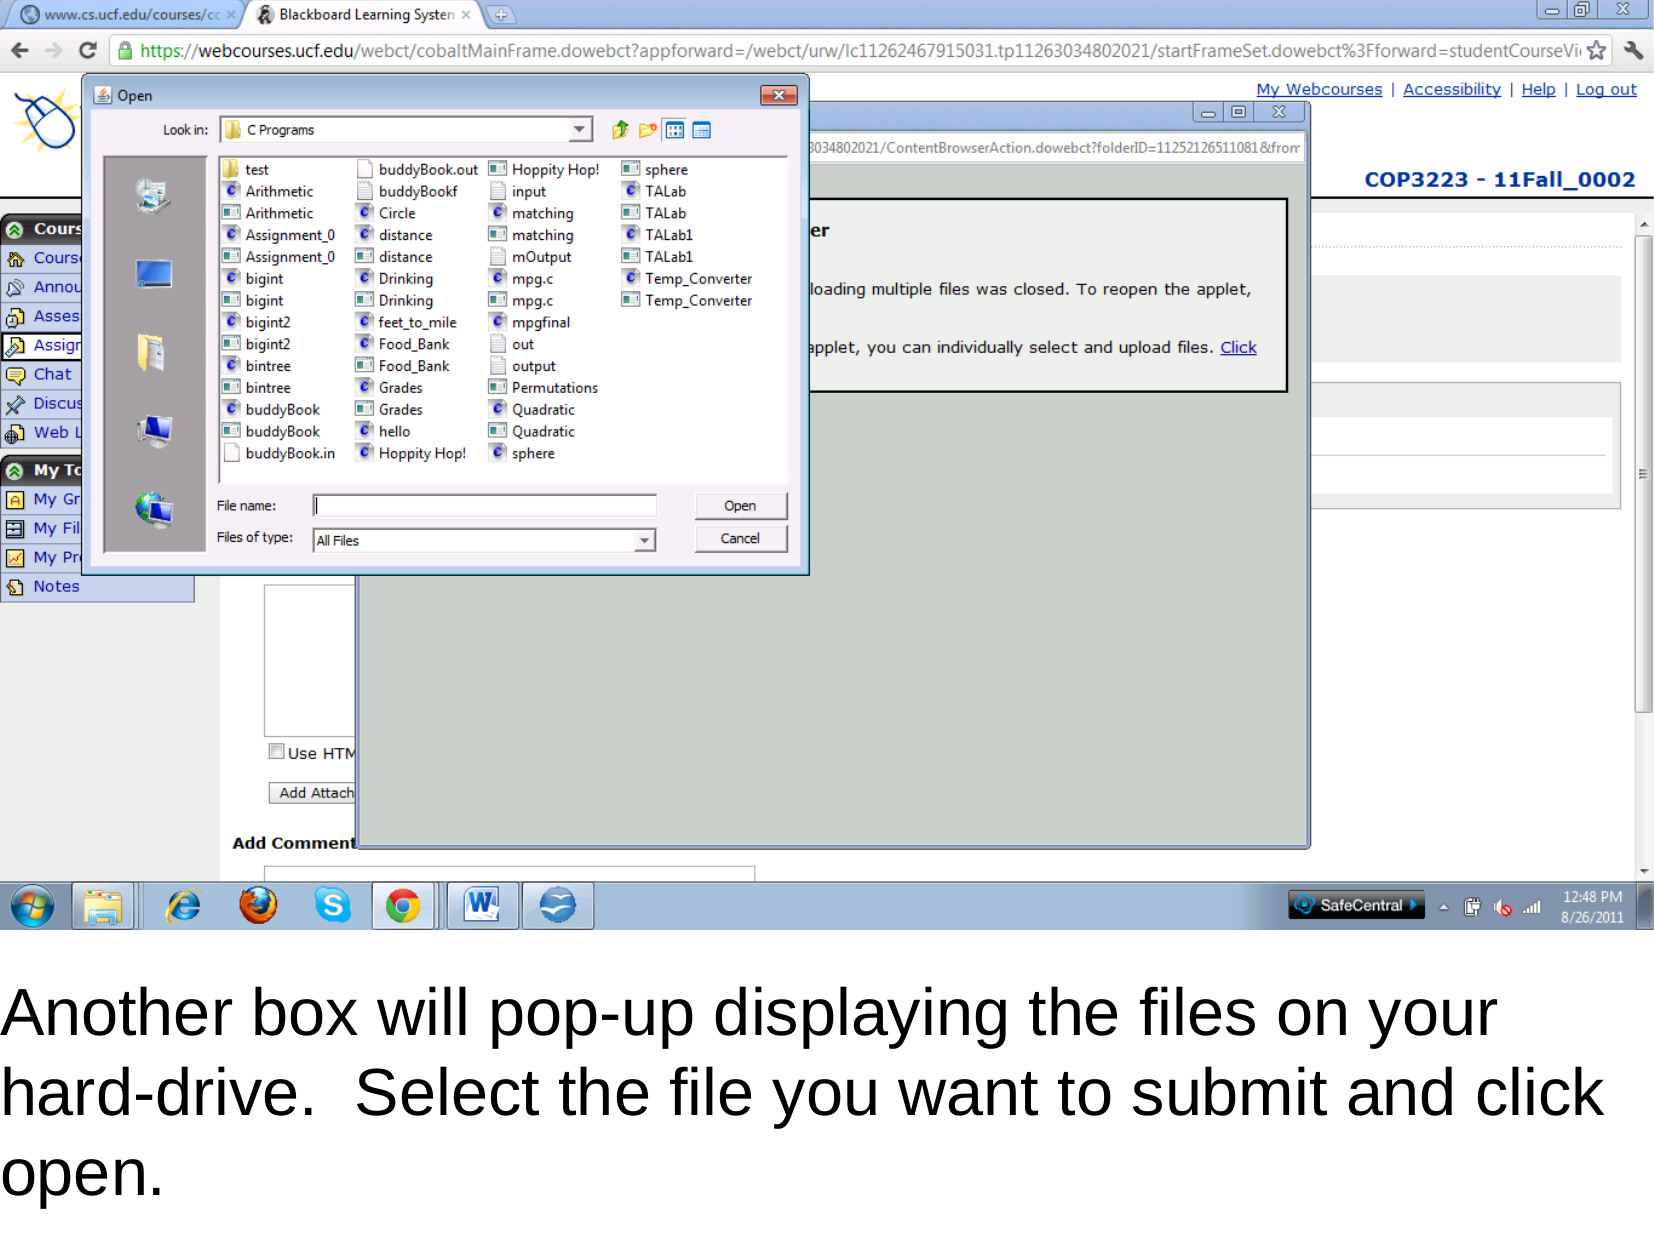

Another box will pop-up displaying the files on your hard-drive. Select the file you want to submit and click open.